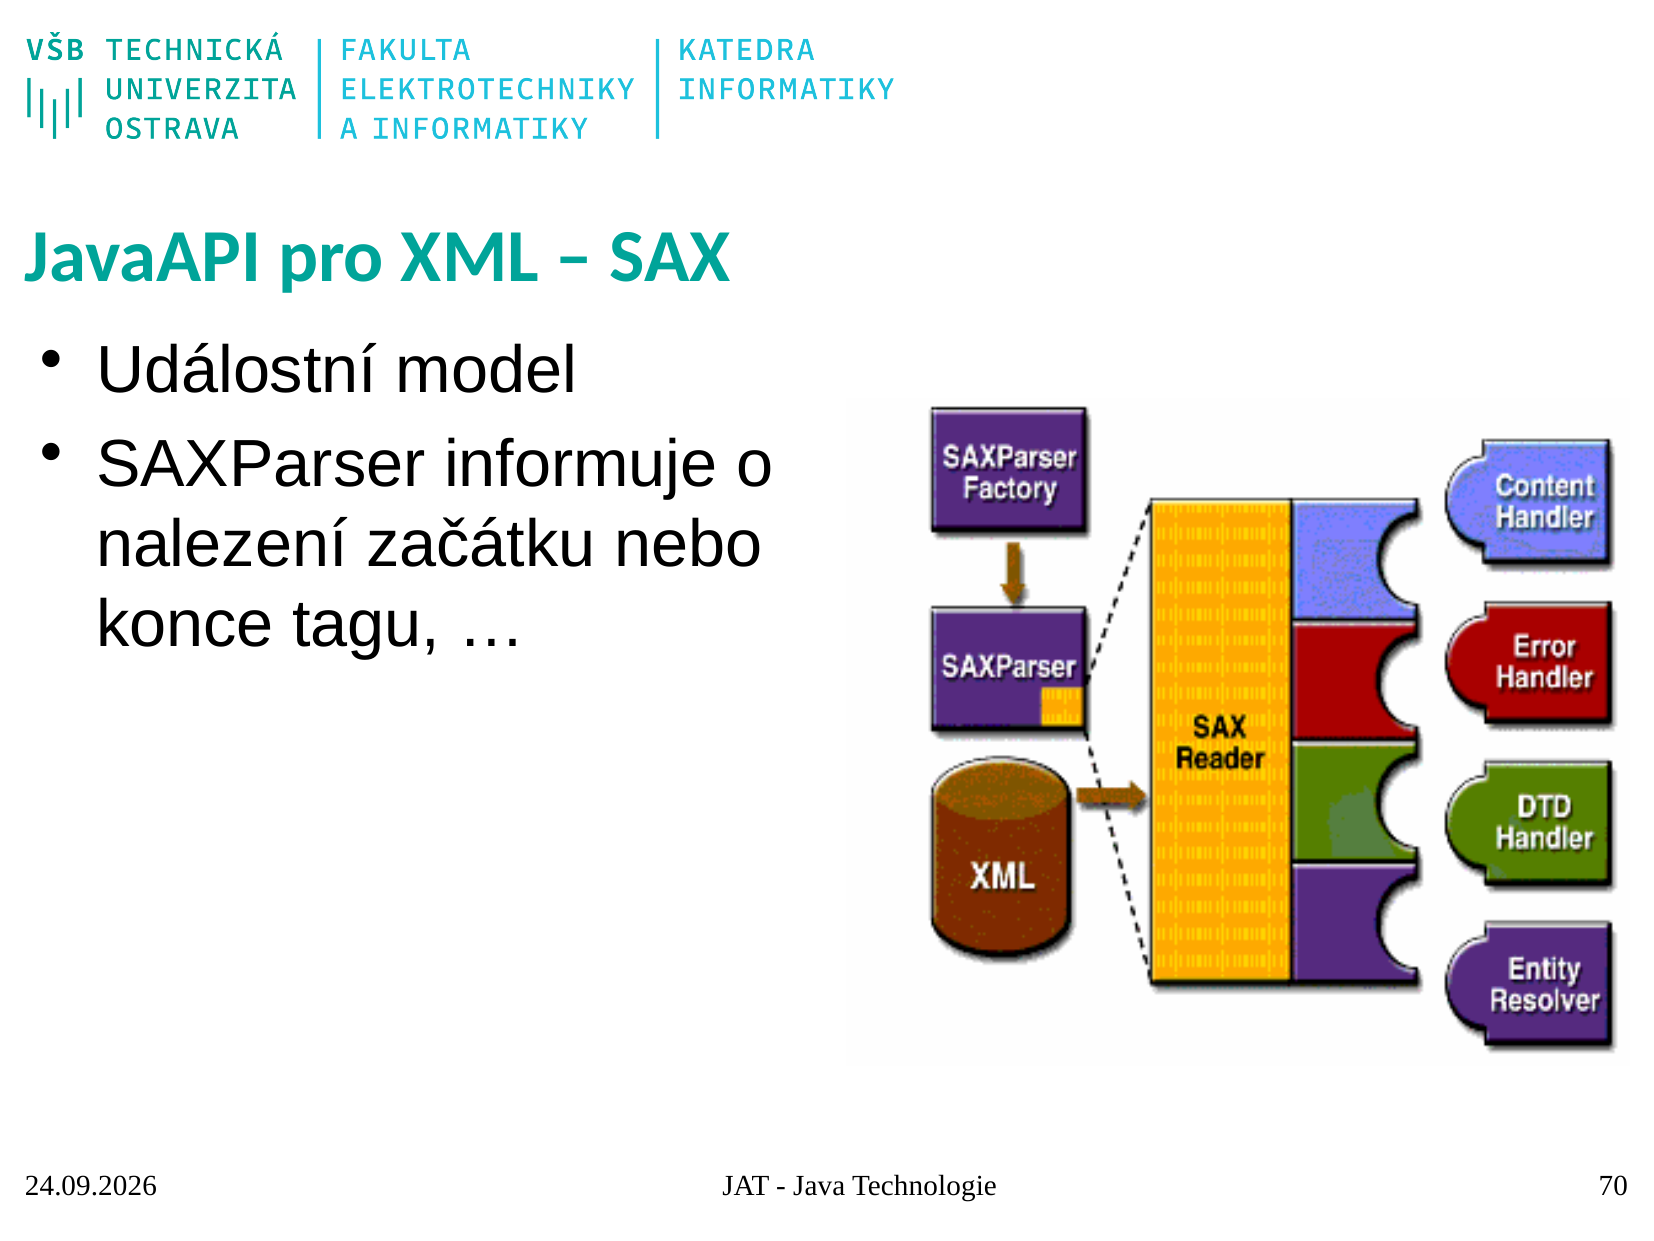

JavaAPI pro XML – SAX
# Událostní model
SAXParser informuje o nalezení začátku nebo konce tagu, …
JAT - Java Technologie
70